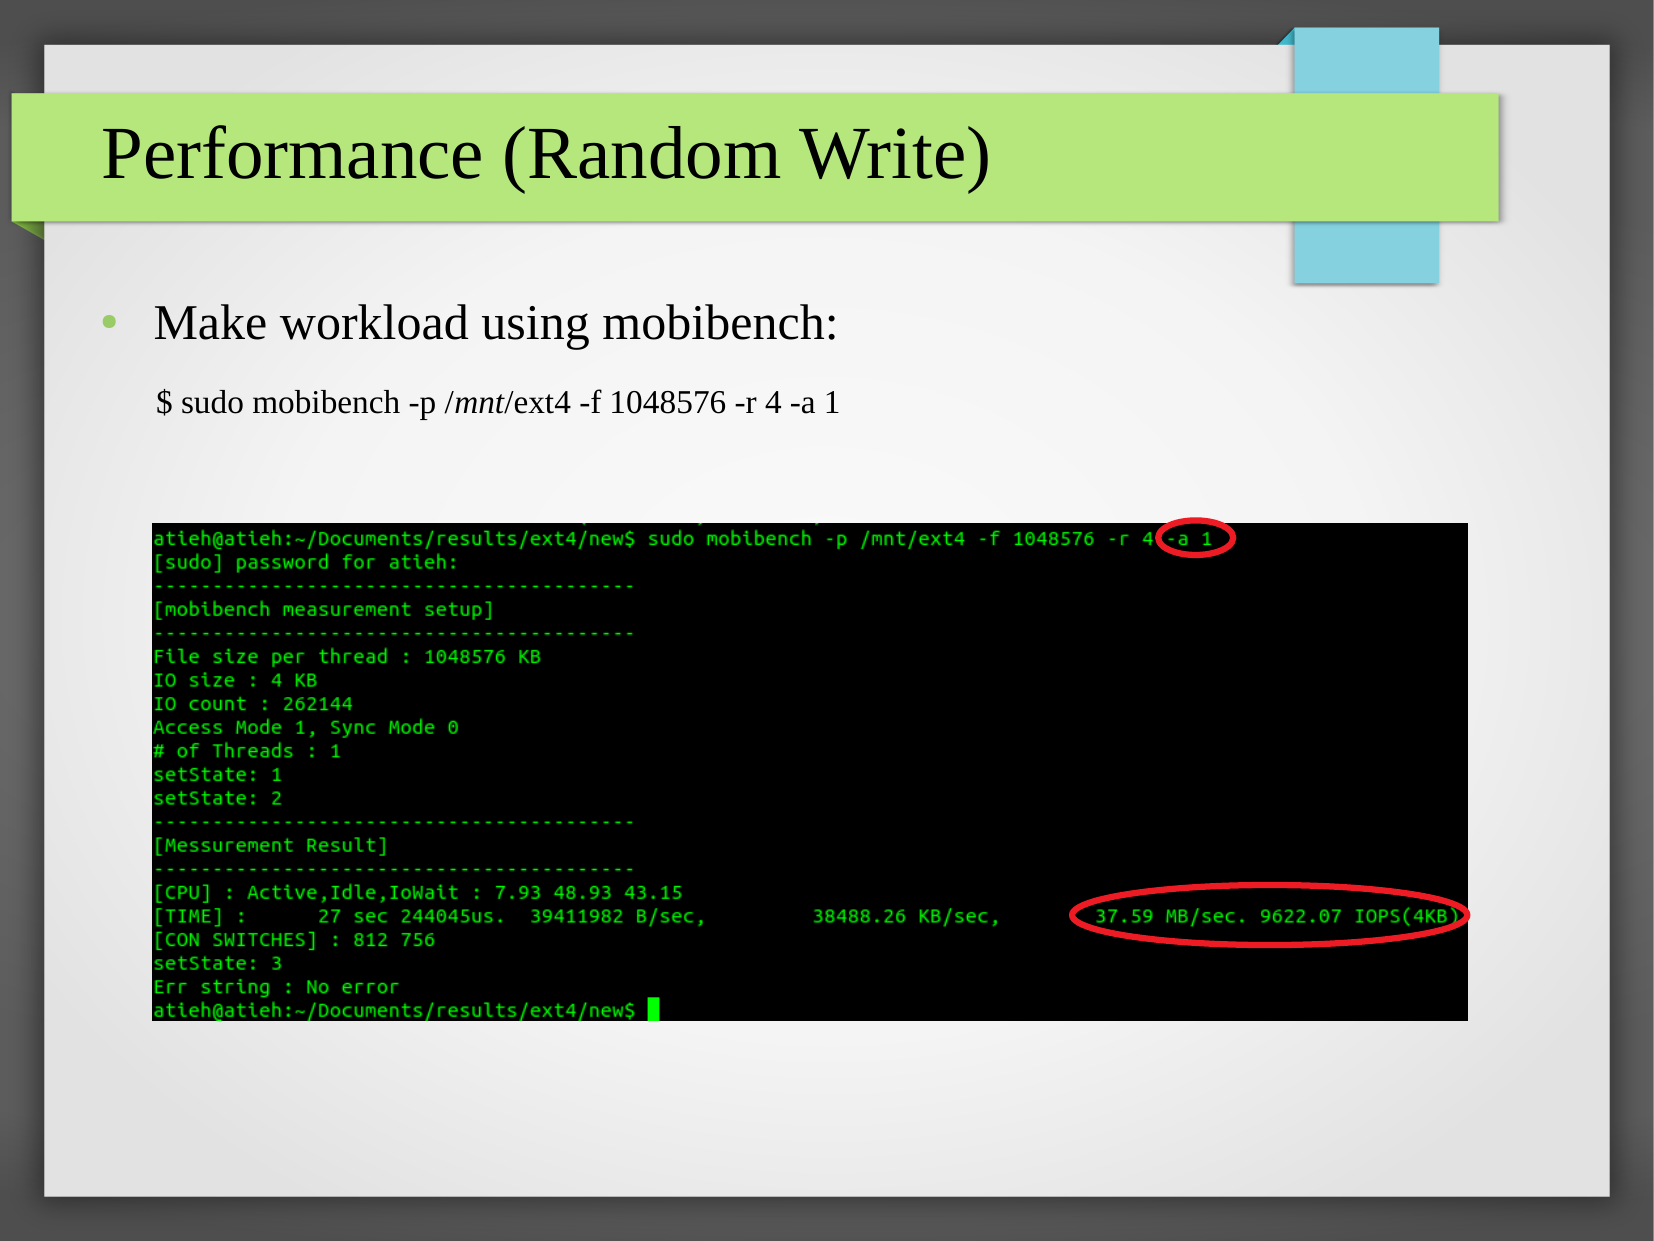

# Performance (Random Write)
Make workload using mobibench:
$ sudo mobibench -p /mnt/ext4 -f 1048576 -r 4 -a 1